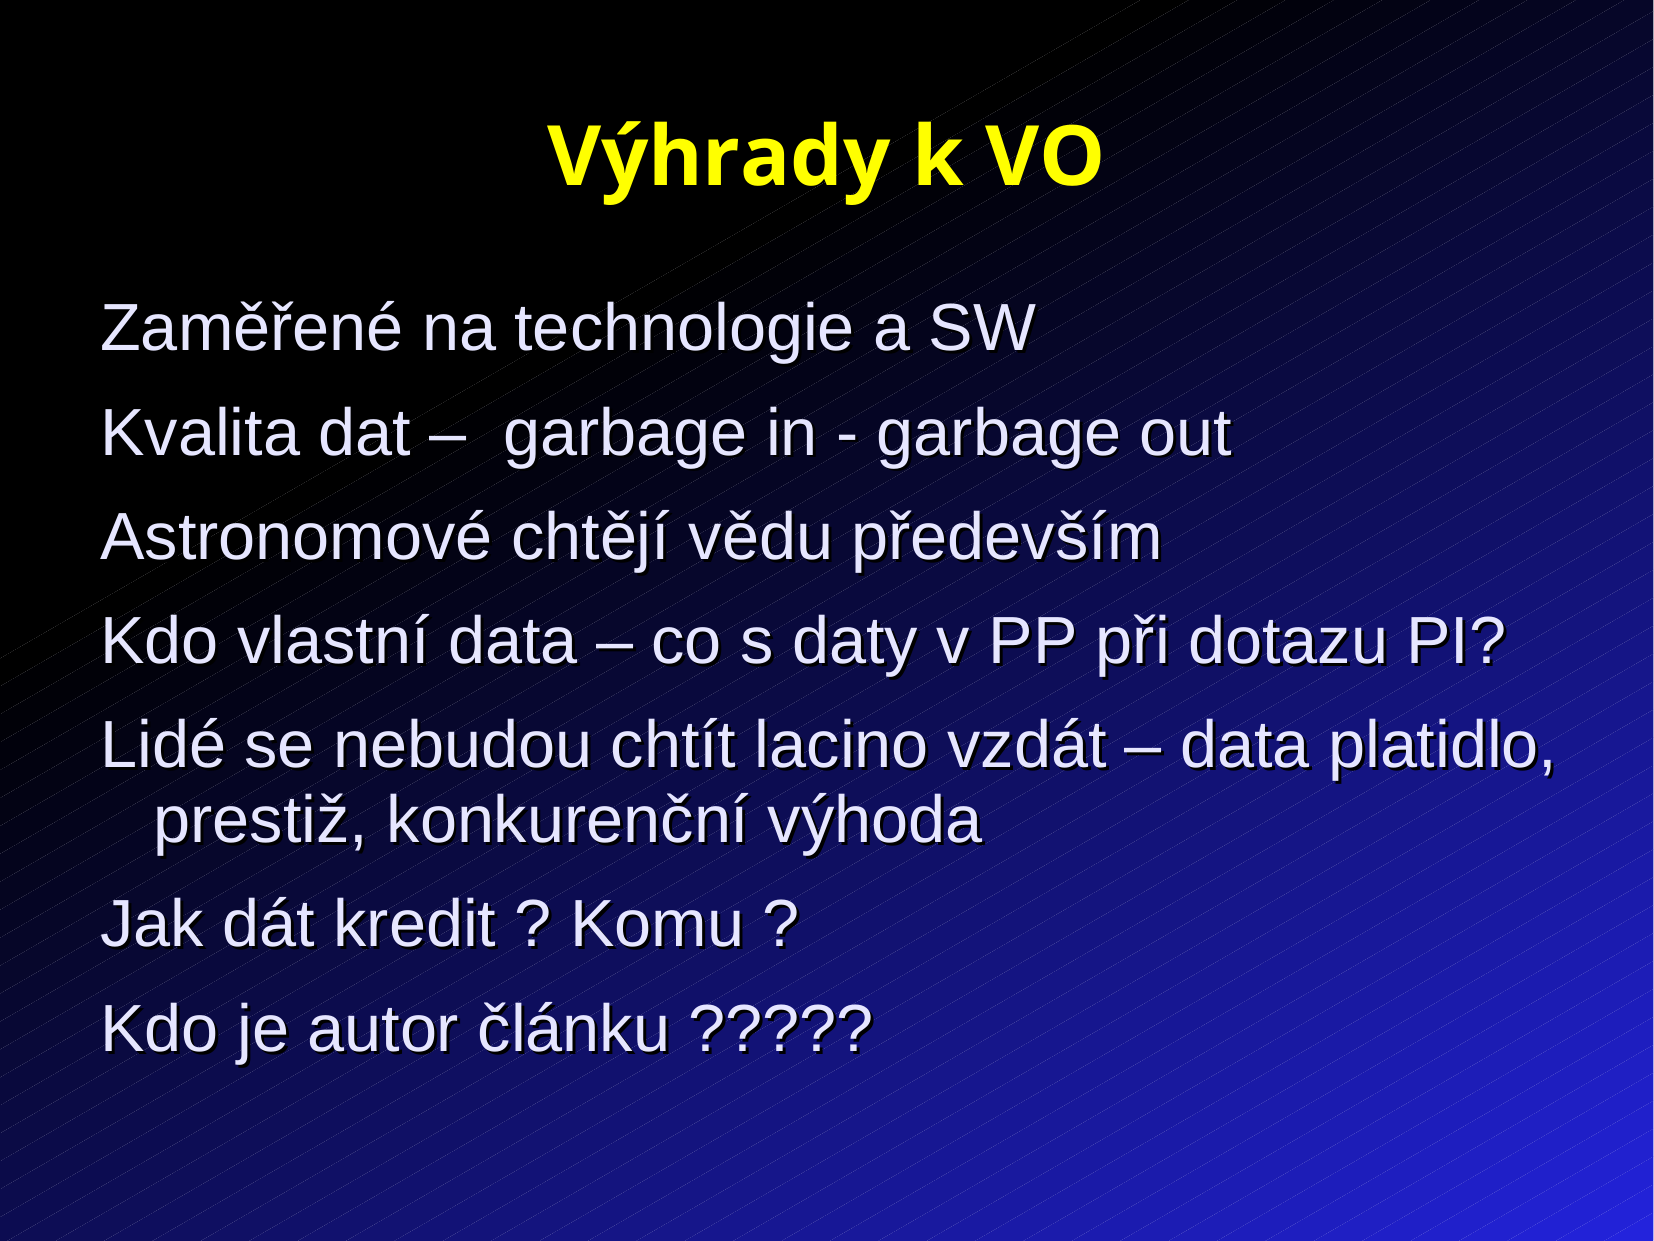

# Výhrady k VO
Zaměřené na technologie a SW
Kvalita dat – garbage in - garbage out
Astronomové chtějí vědu především
Kdo vlastní data – co s daty v PP při dotazu PI?
Lidé se nebudou chtít lacino vzdát – data platidlo, prestiž, konkurenční výhoda
Jak dát kredit ? Komu ?
Kdo je autor článku ?????